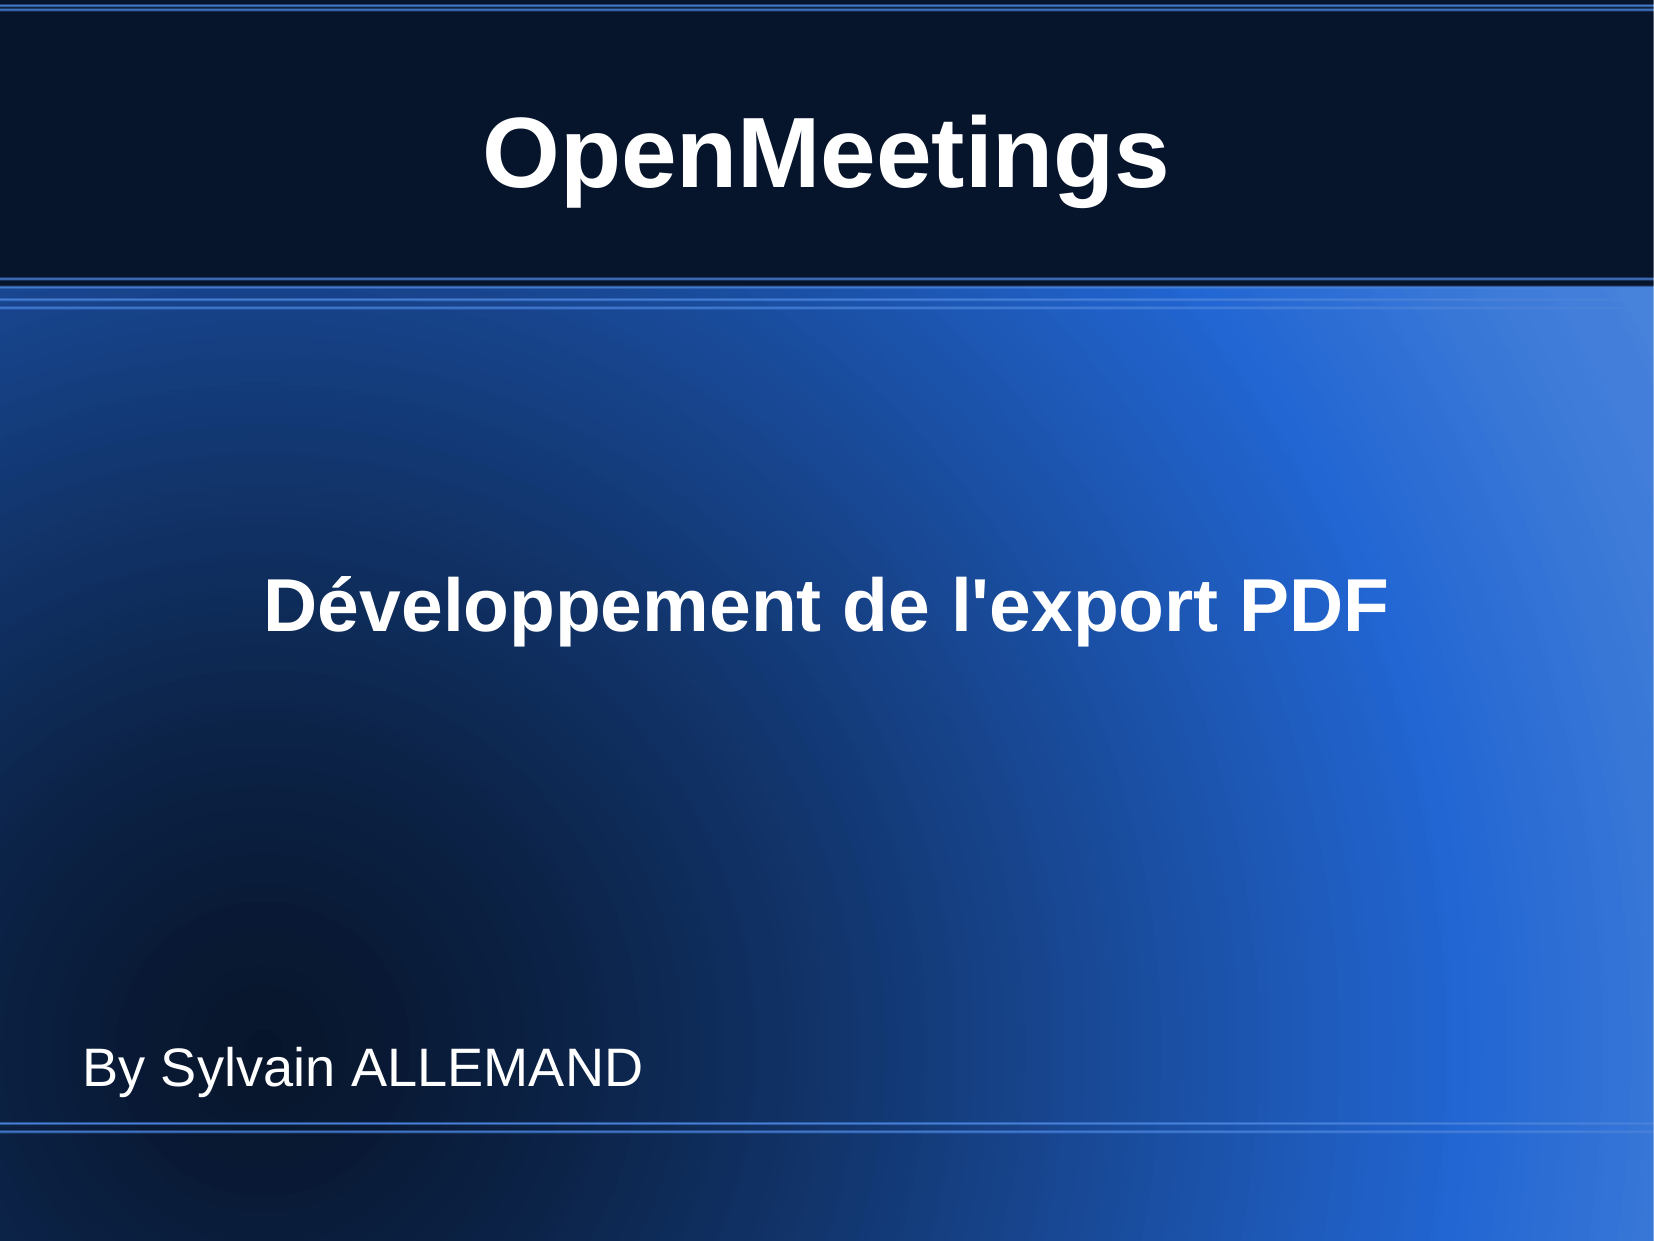

# OpenMeetings
Développement de l'export PDF
By Sylvain ALLEMAND